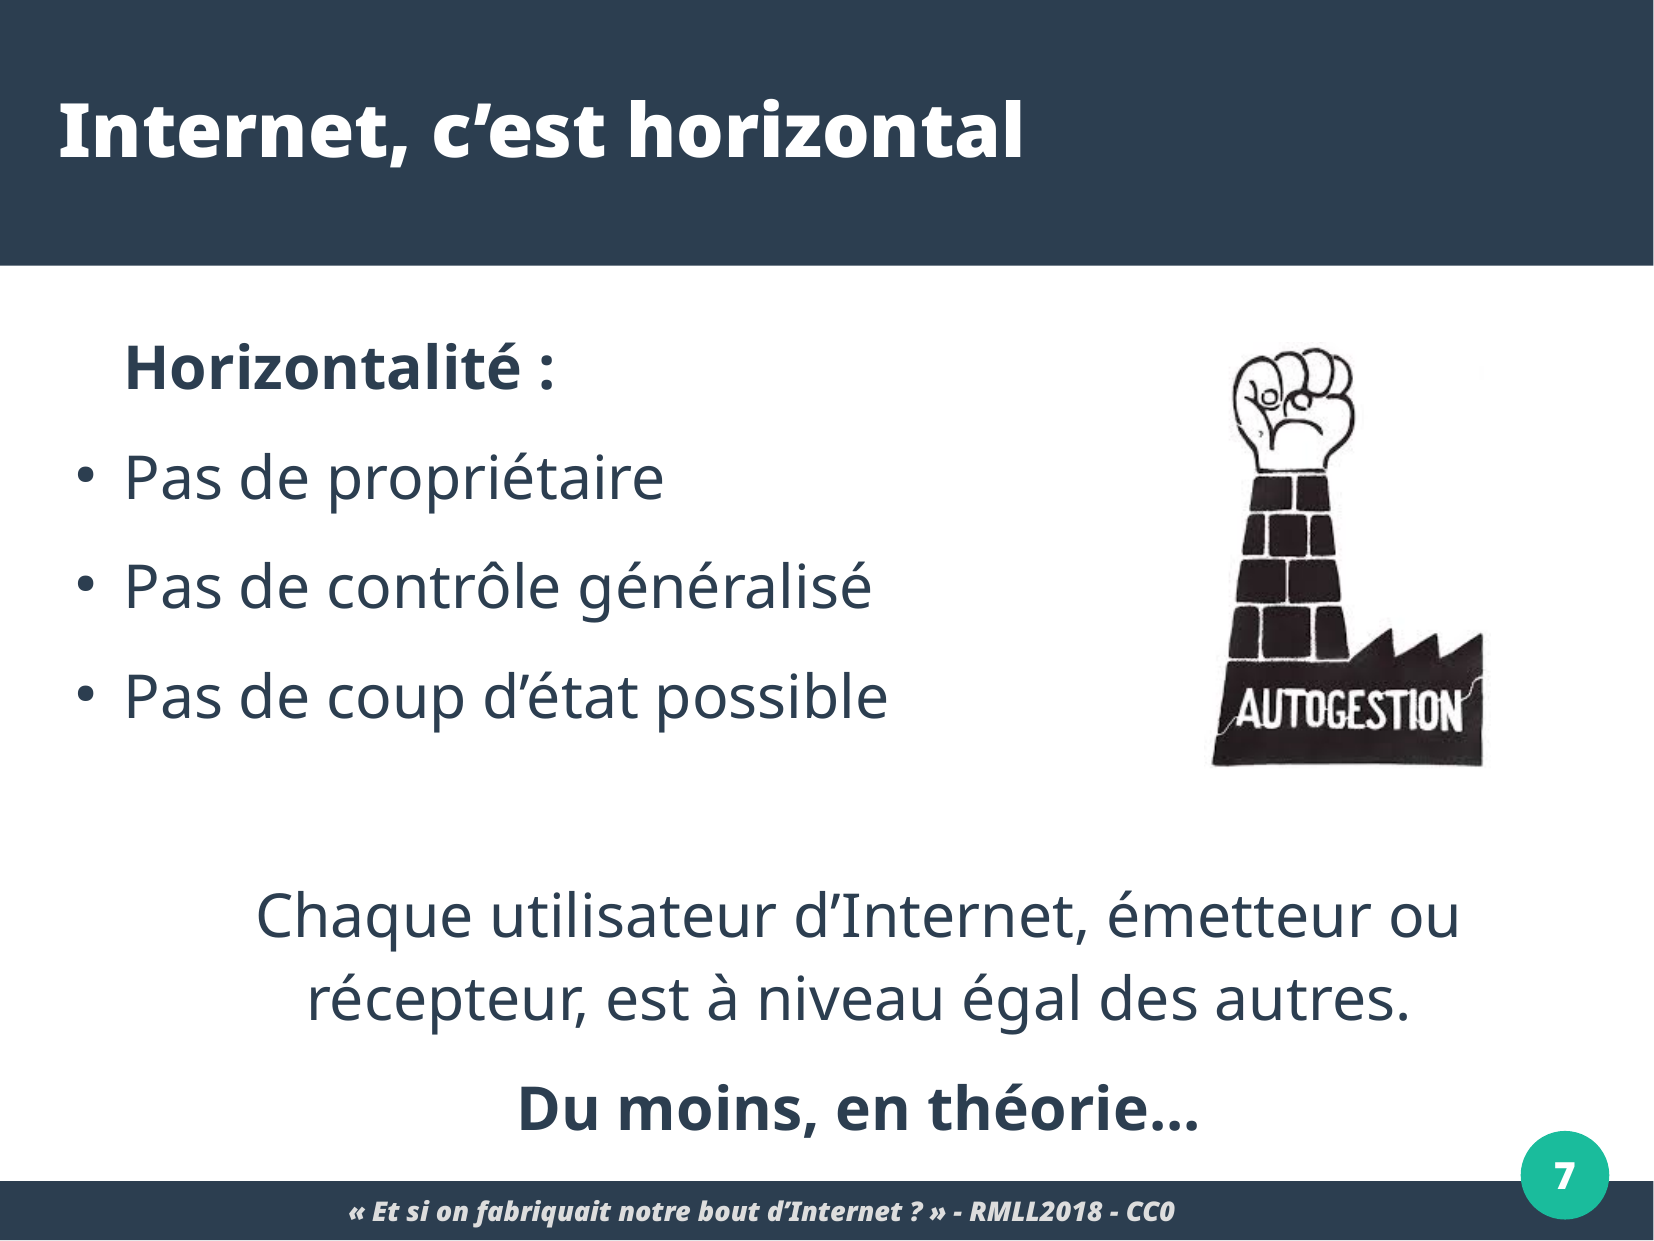

# Internet, c’est horizontal
Horizontalité :
Pas de propriétaire
Pas de contrôle généralisé
Pas de coup d’état possible
Chaque utilisateur d’Internet, émetteur ou récepteur, est à niveau égal des autres.
Du moins, en théorie...
7
« Et si on fabriquait notre bout d’Internet ? » - RMLL2018 - CC0